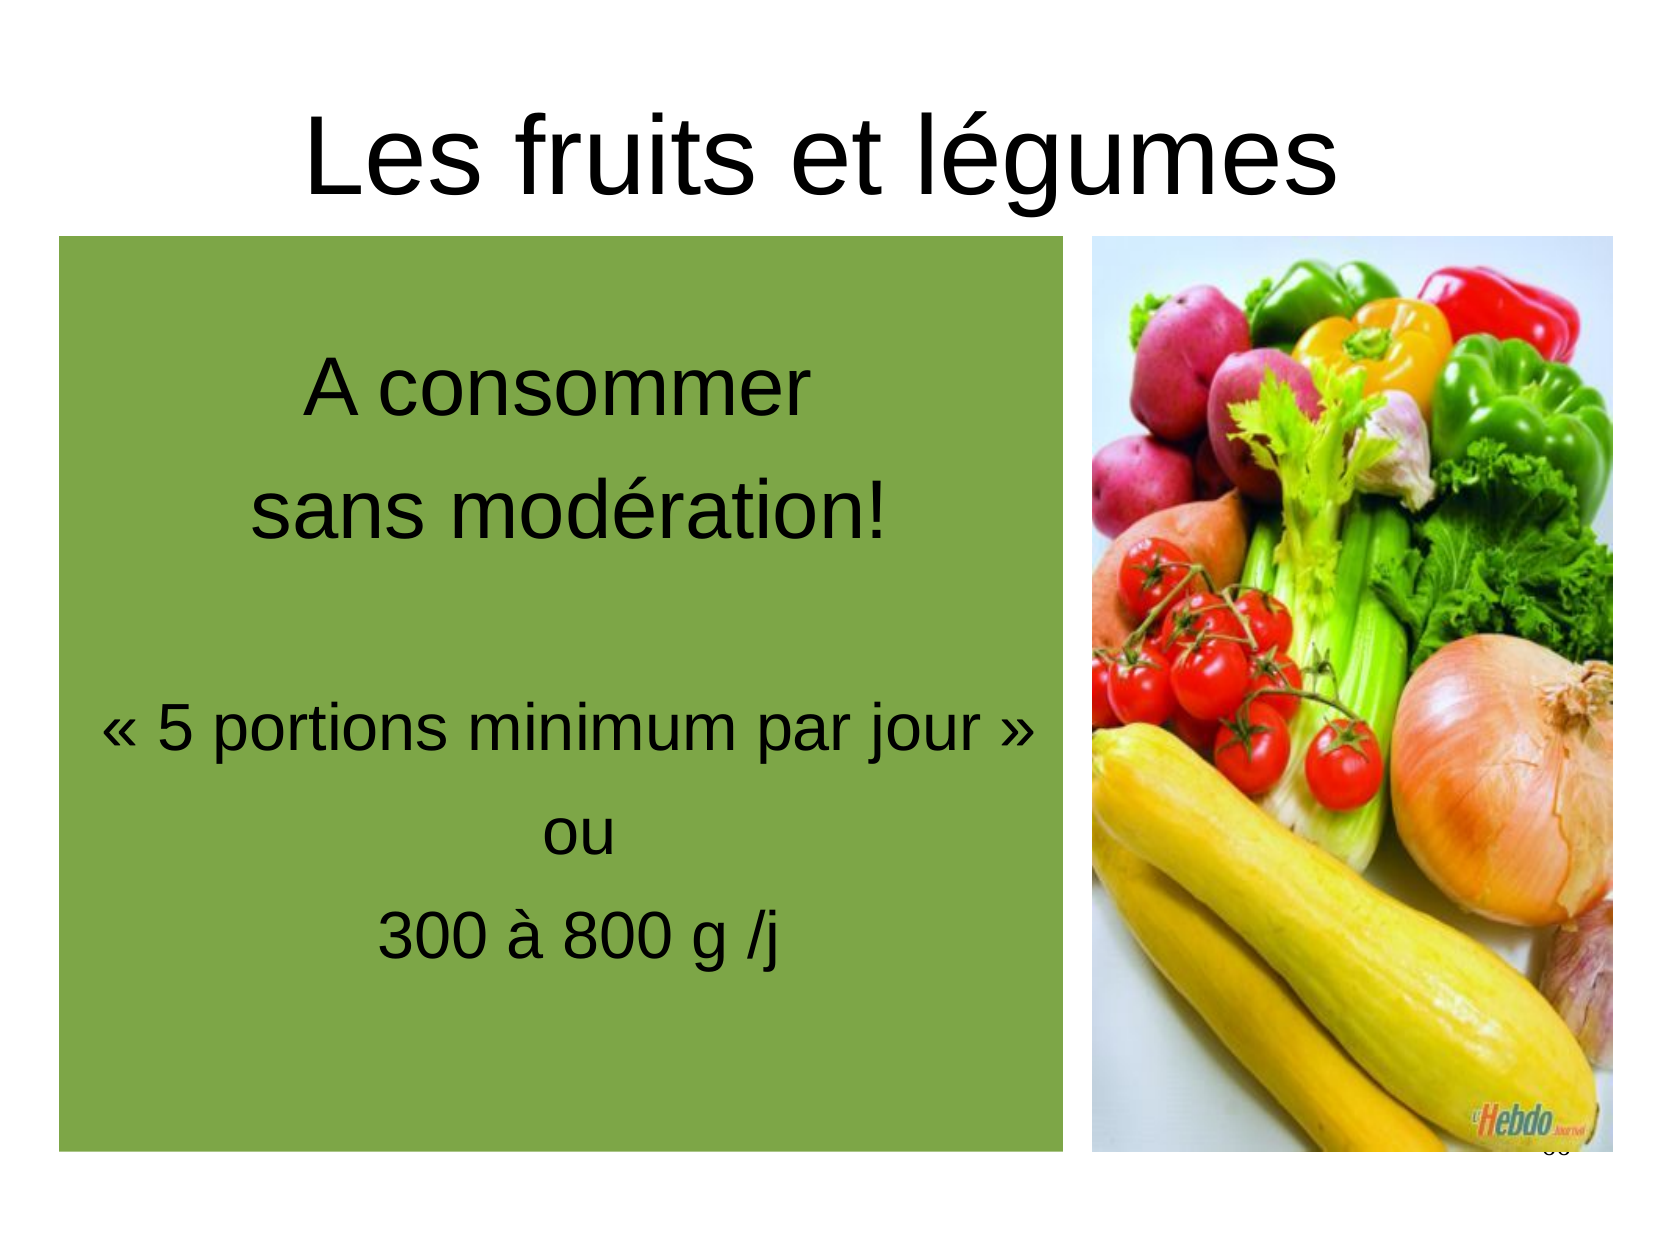

# Les fruits et légumes
A consommer
sans modération!
« 5 portions minimum par jour »
 ou
 300 à 800 g /j
66